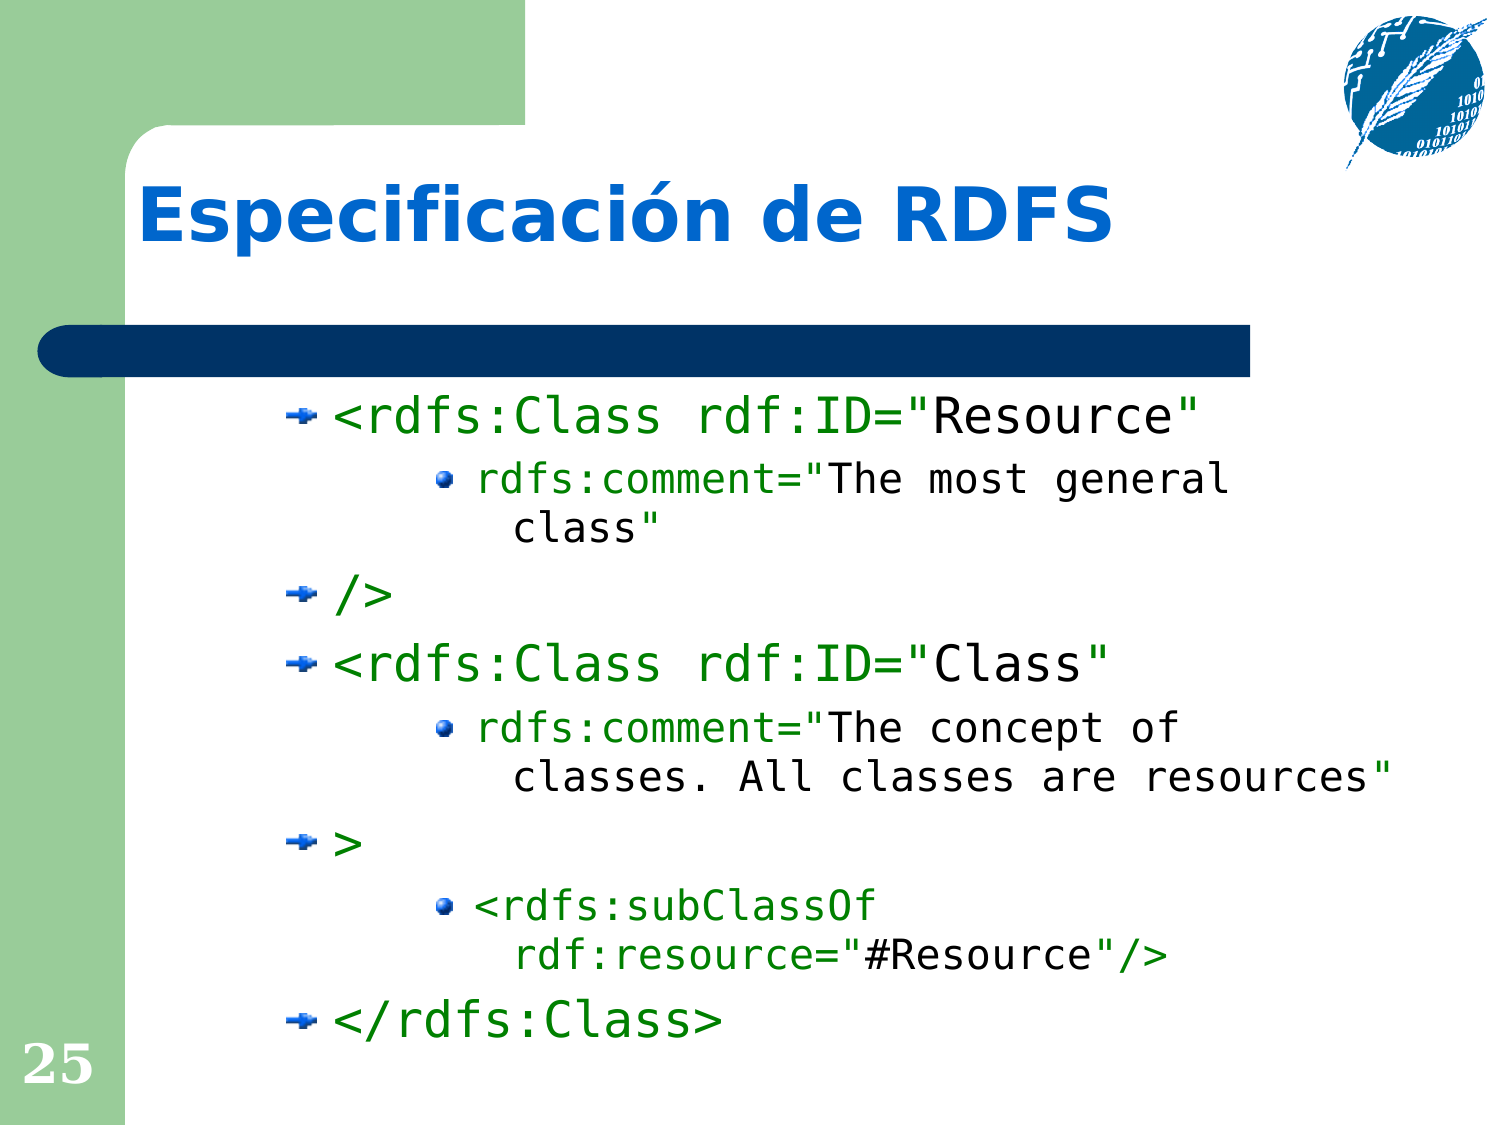

# Especificación de RDFS
<rdfs:Class rdf:ID="Resource"
rdfs:comment="The most general class"
/>
<rdfs:Class rdf:ID="Class"
rdfs:comment="The concept of classes. All classes are resources"
>
<rdfs:subClassOf rdf:resource="#Resource"/>
</rdfs:Class>
25